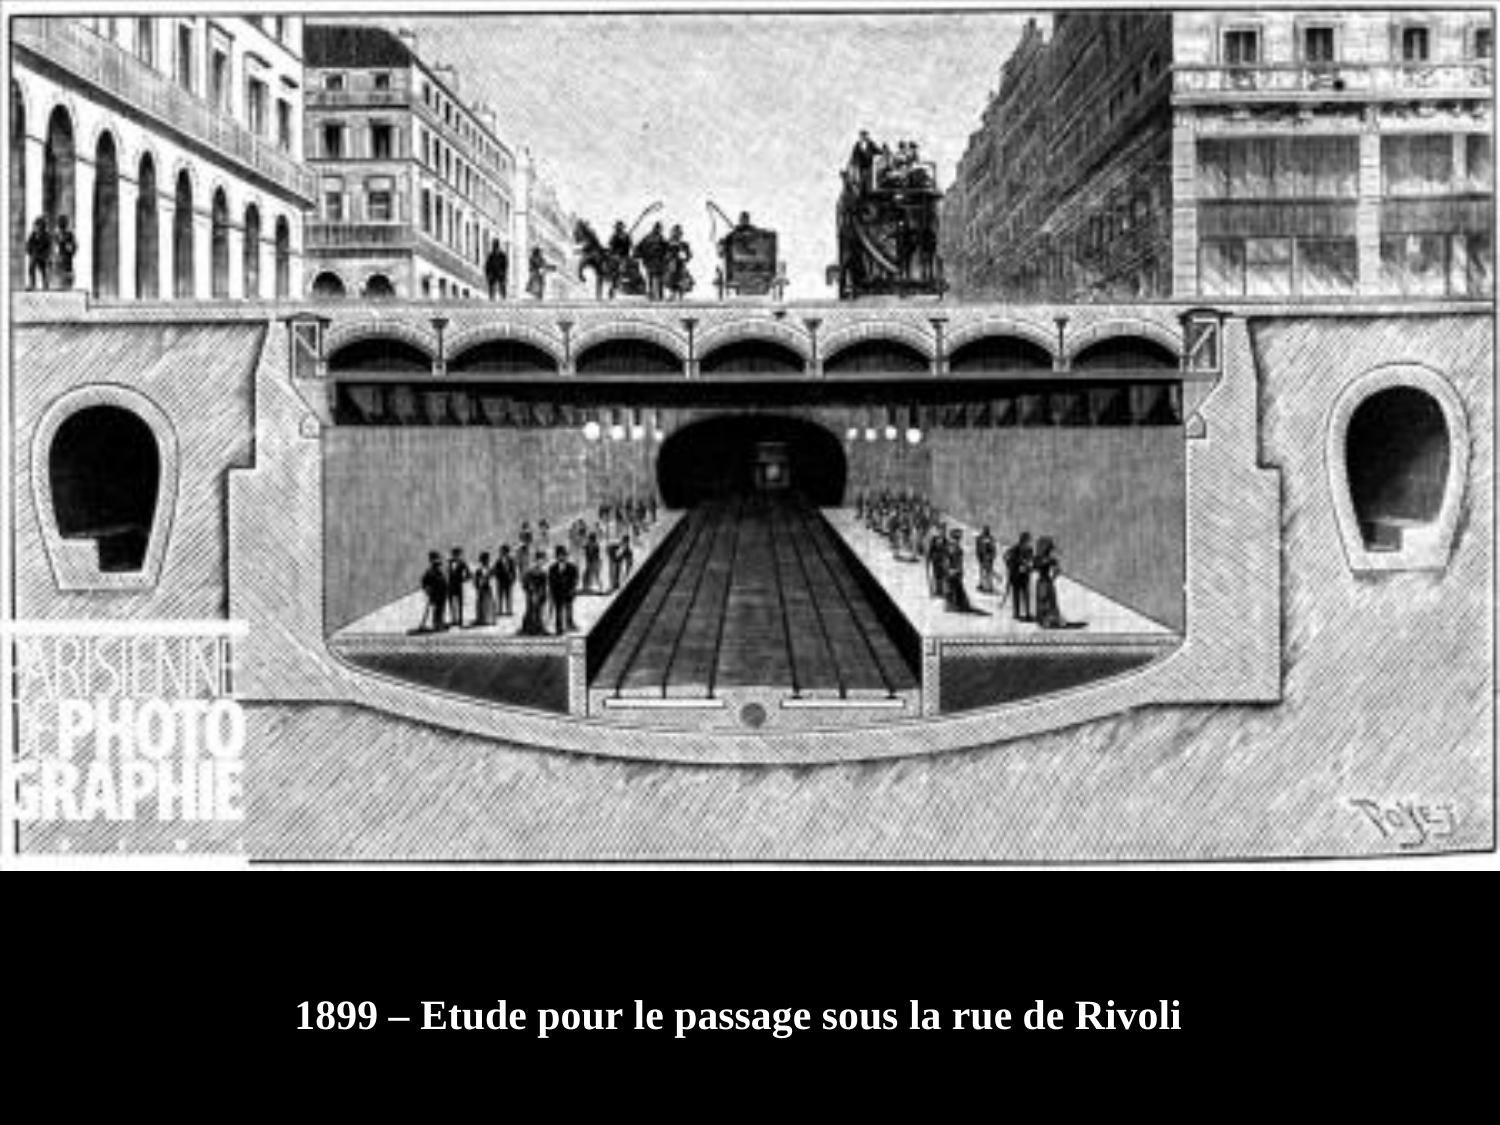

1899 – Etude pour le passage sous la rue de Rivoli